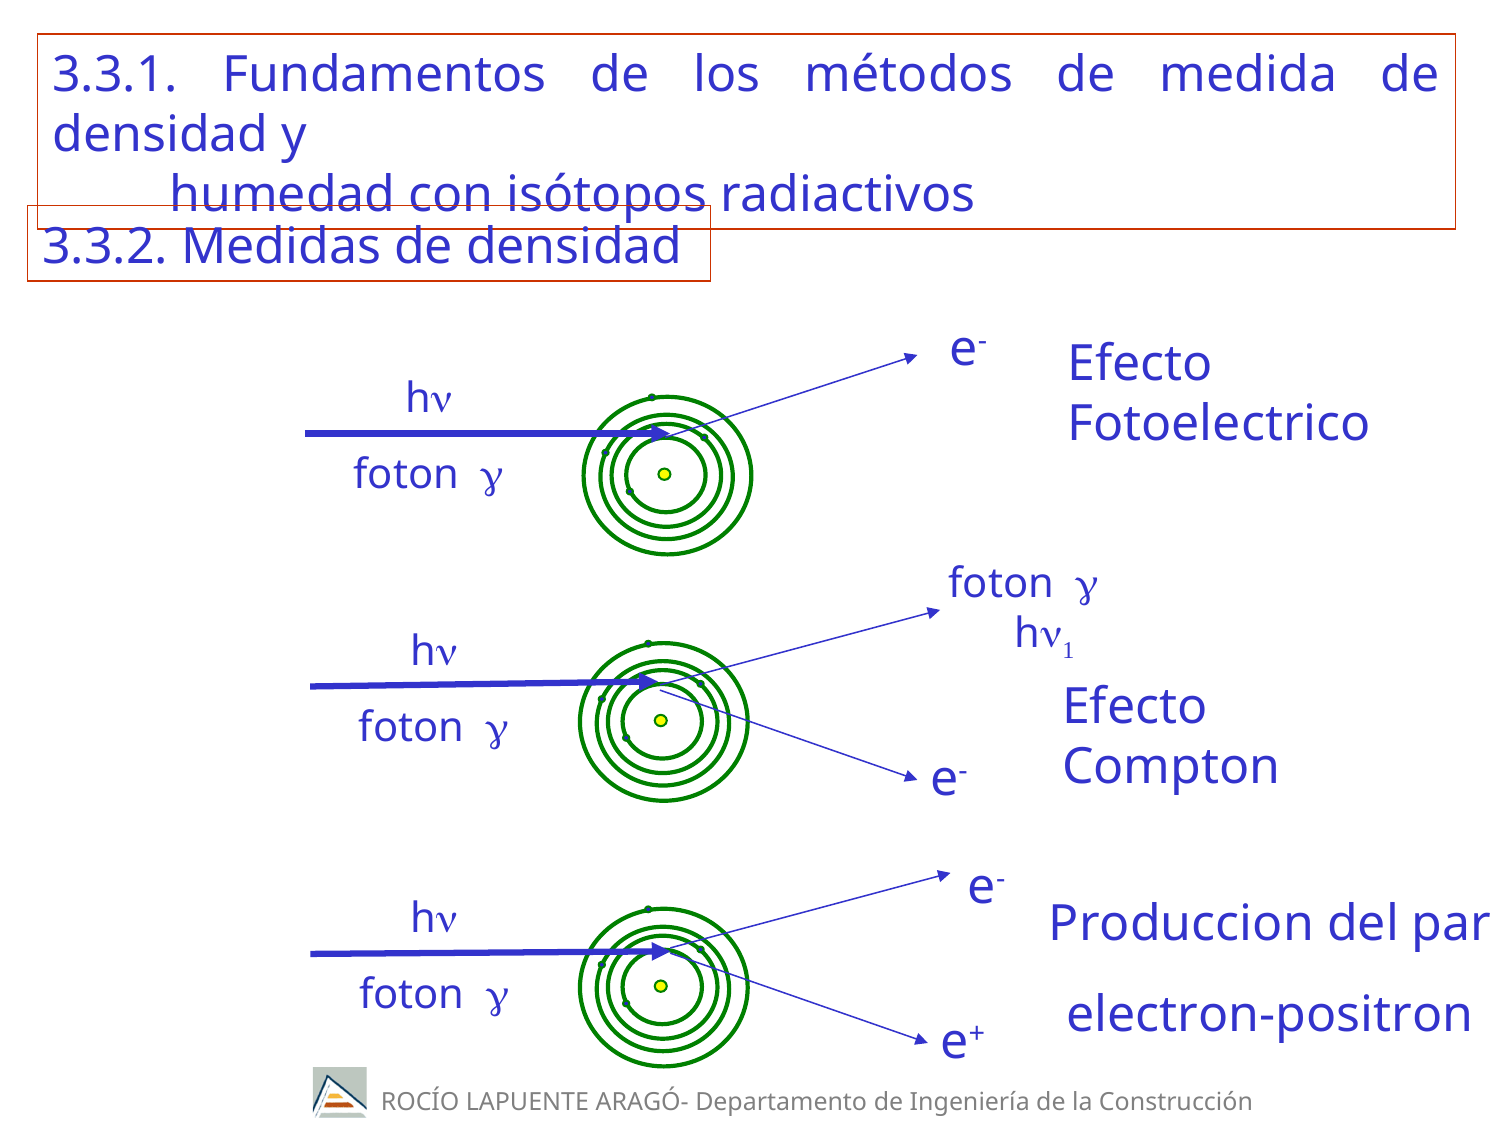

3.3.1. Fundamentos de los métodos de medida de densidad y
 humedad con isótopos radiactivos
3.3.2. Medidas de densidad
e-
Efecto Fotoelectrico
h
foton
fotonh
h
foton
Efecto Compton
e-
e-
Produccion del par
electron-positron
h
foton
e+